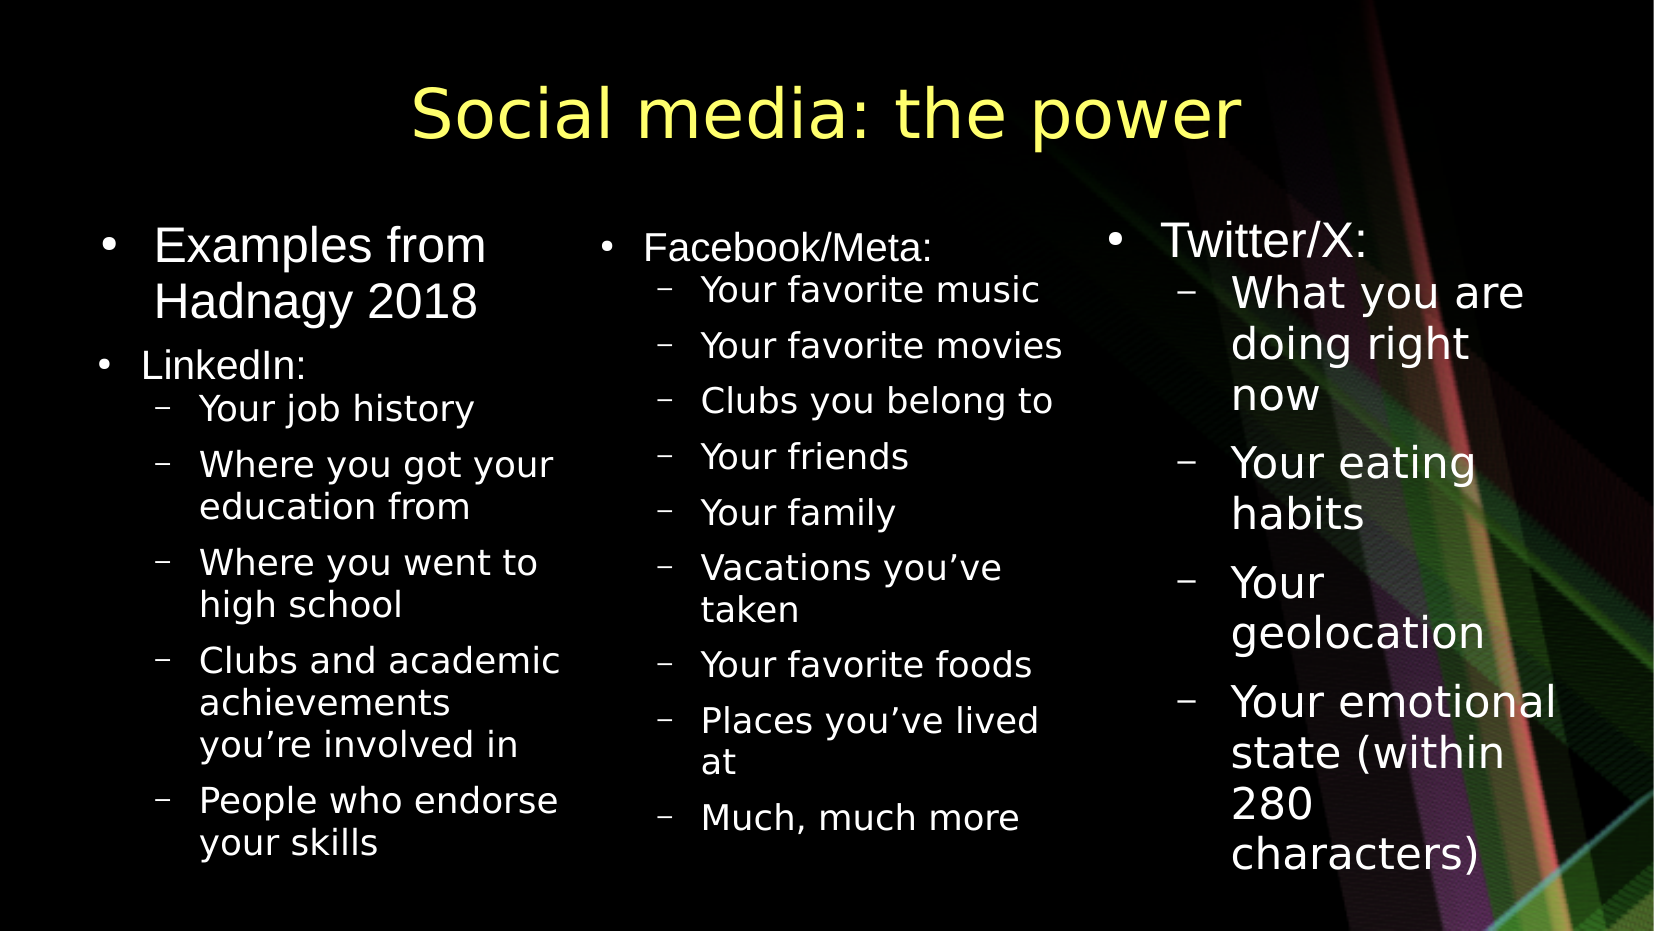

# Social media: the power
Twitter/X:
What you are doing right now
Your eating habits
Your geolocation
Your emotional state (within 280 characters)
Examples from Hadnagy 2018
Facebook/Meta:
Your favorite music
Your favorite movies
Clubs you belong to
Your friends
Your family
Vacations you’ve taken
Your favorite foods
Places you’ve lived at
Much, much more
LinkedIn:
Your job history
Where you got your education from
Where you went to high school
Clubs and academic achievements you’re involved in
People who endorse your skills